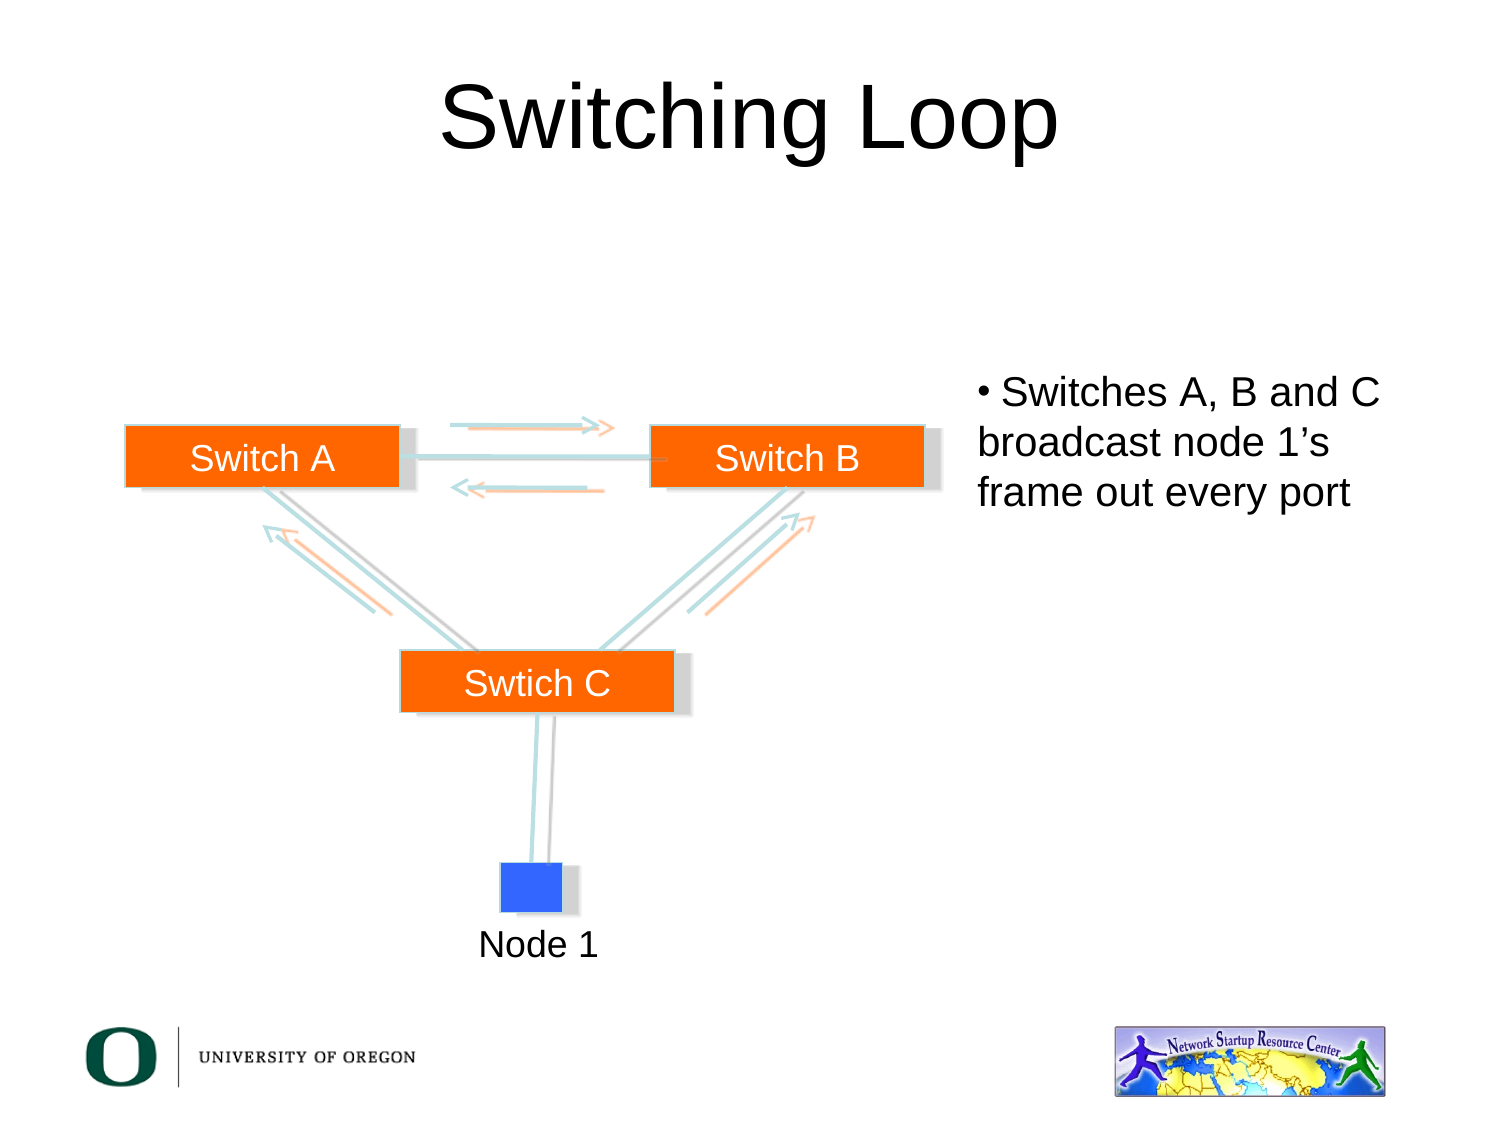

# Switching Loop
 Switches A, B and C broadcast node 1’s frame out every port
Switch A
Switch B
Swtich C
Node 1